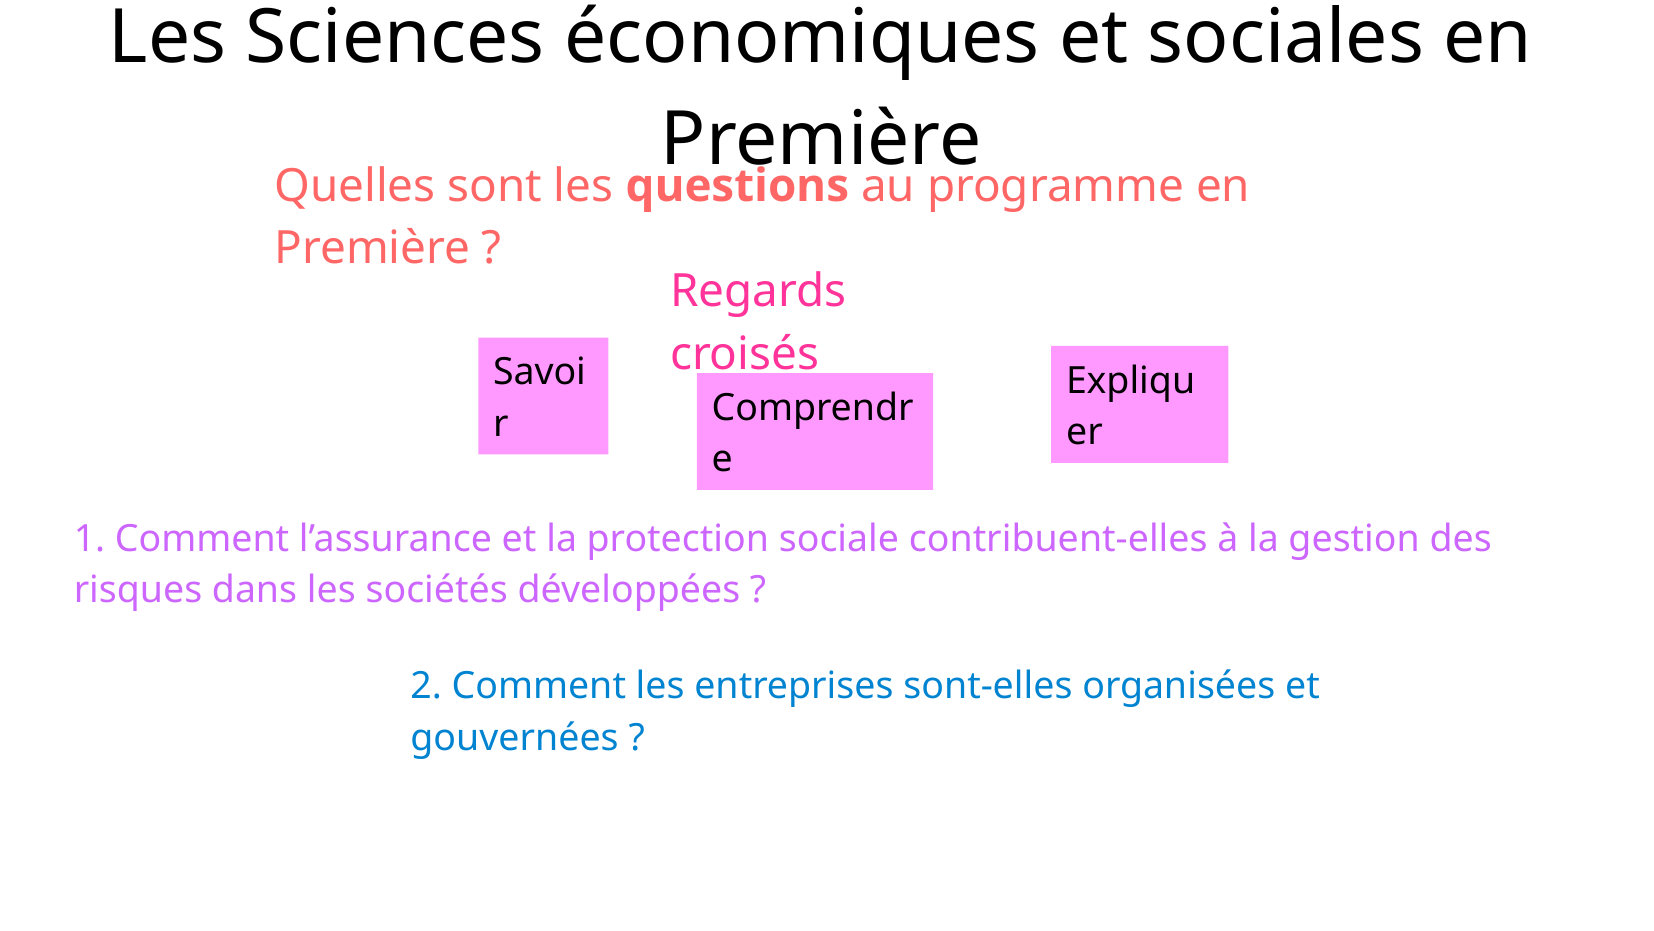

# Les Sciences économiques et sociales en Première
Quelles sont les questions au programme en Première ?
Regards croisés
Savoir
Expliquer
Comprendre
1. Comment l’assurance et la protection sociale contribuent-elles à la gestion des risques dans les sociétés développées ?
2. Comment les entreprises sont-elles organisées et gouvernées ?